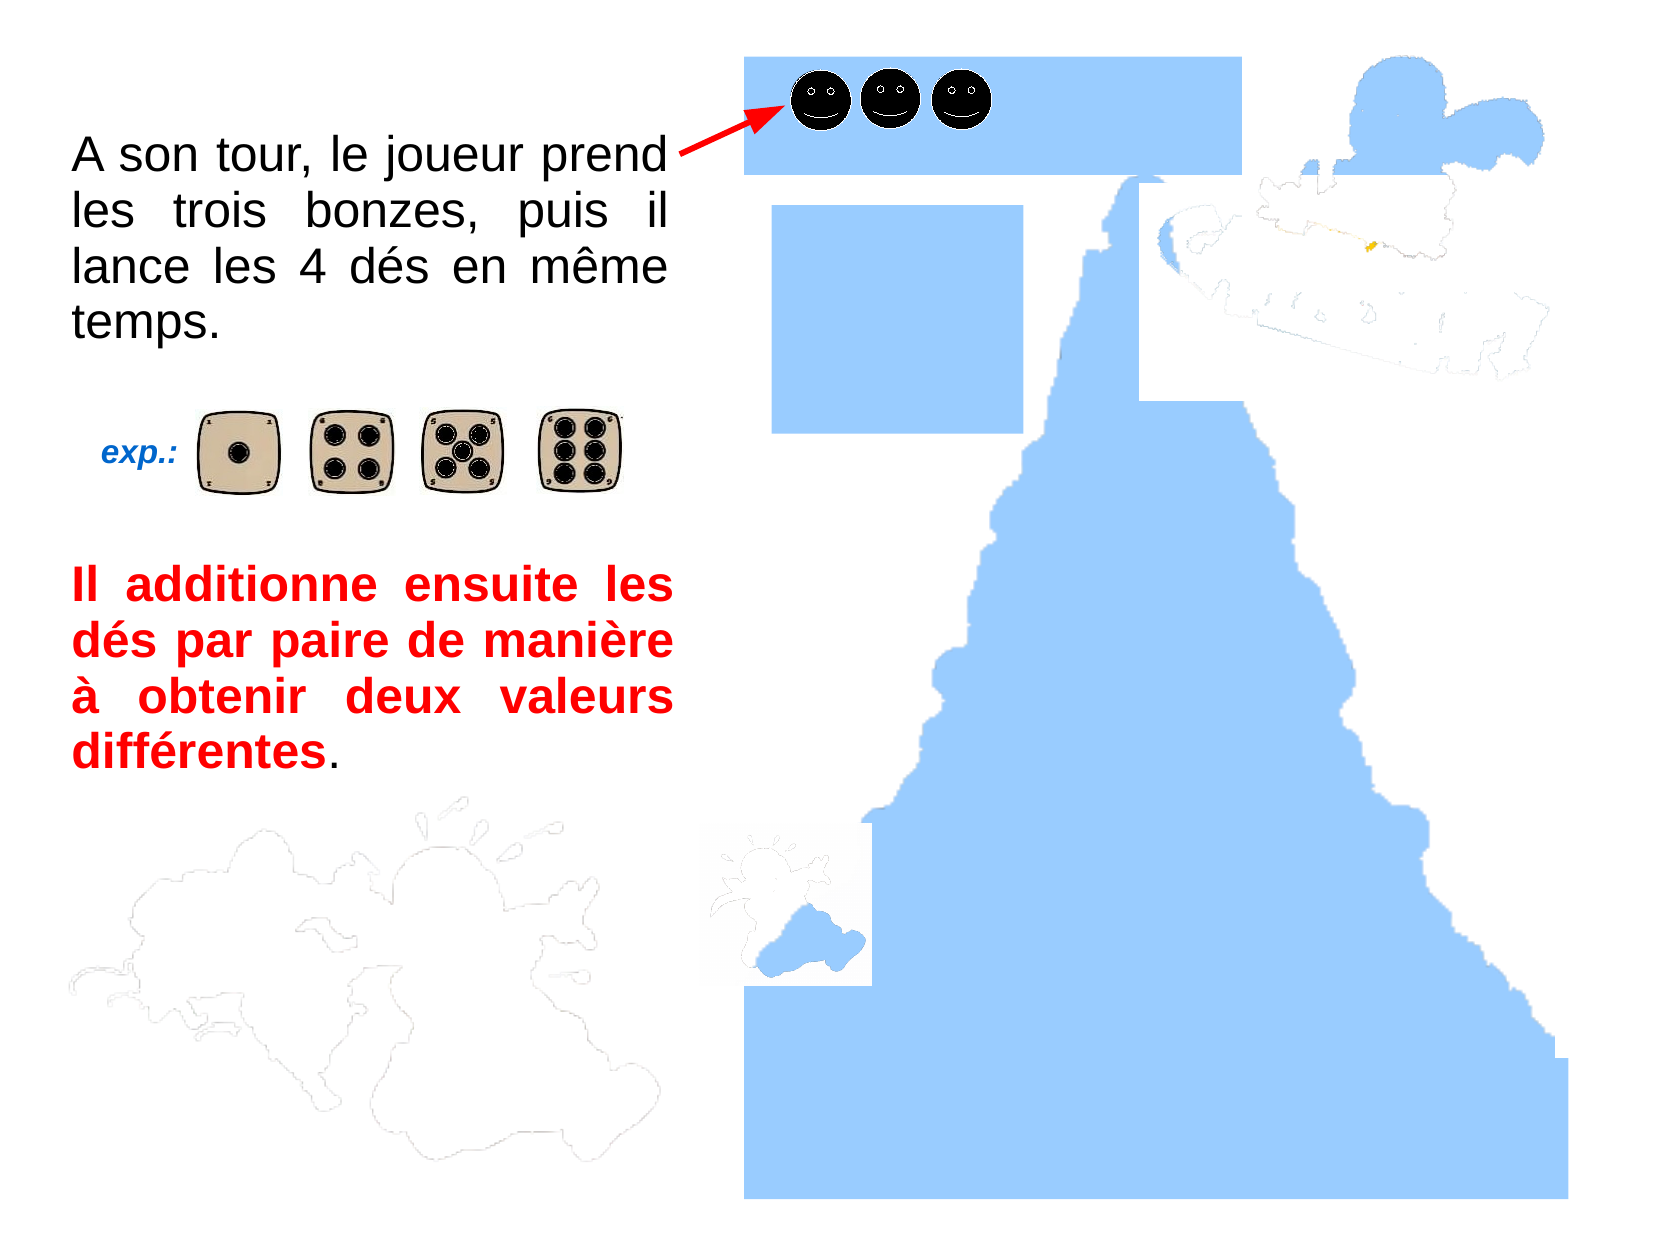

A son tour, le joueur prend les trois bonzes, puis il lance les 4 dés en même temps.
exp.:
Il additionne ensuite les dés par paire de manière à obtenir deux valeurs différentes.